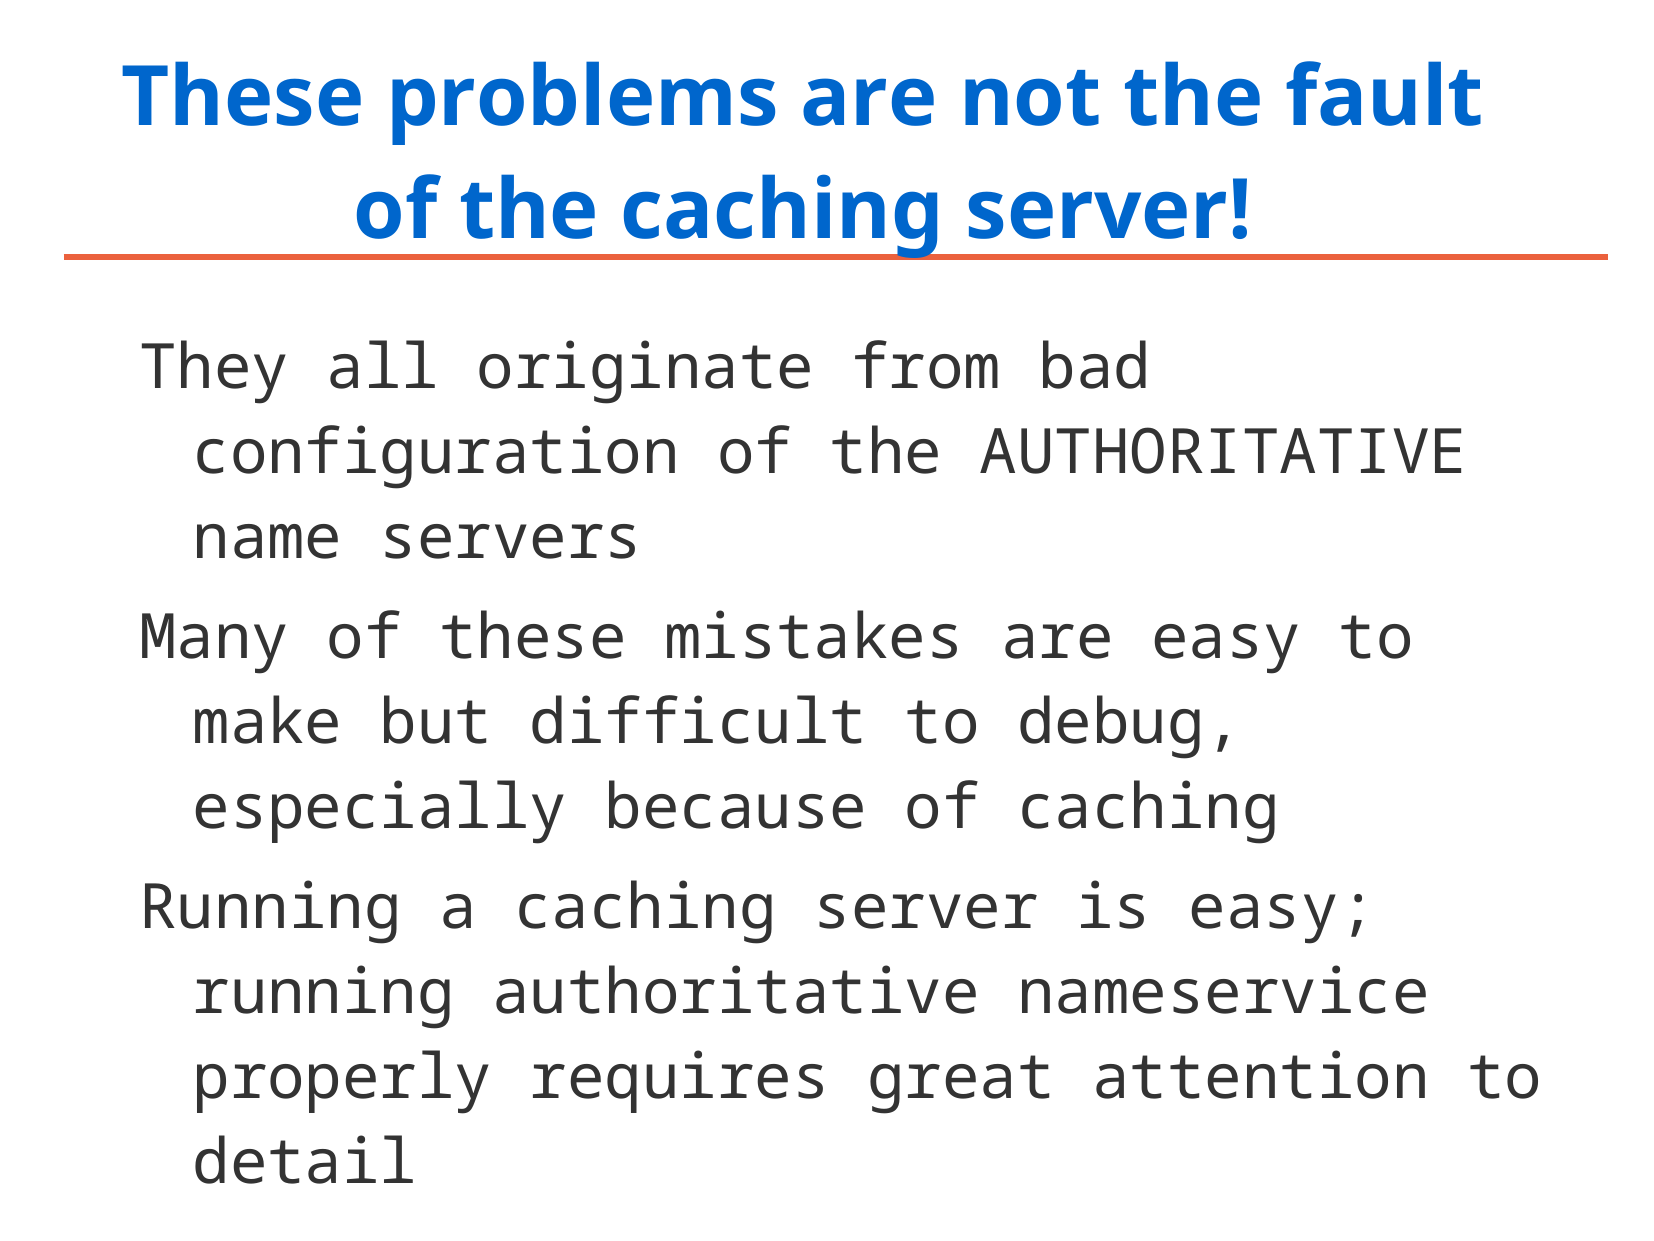

# These problems are not the fault of the caching server!
They all originate from bad configuration of the AUTHORITATIVE name servers
Many of these mistakes are easy to make but difficult to debug, especially because of caching
Running a caching server is easy; running authoritative nameservice properly requires great attention to detail